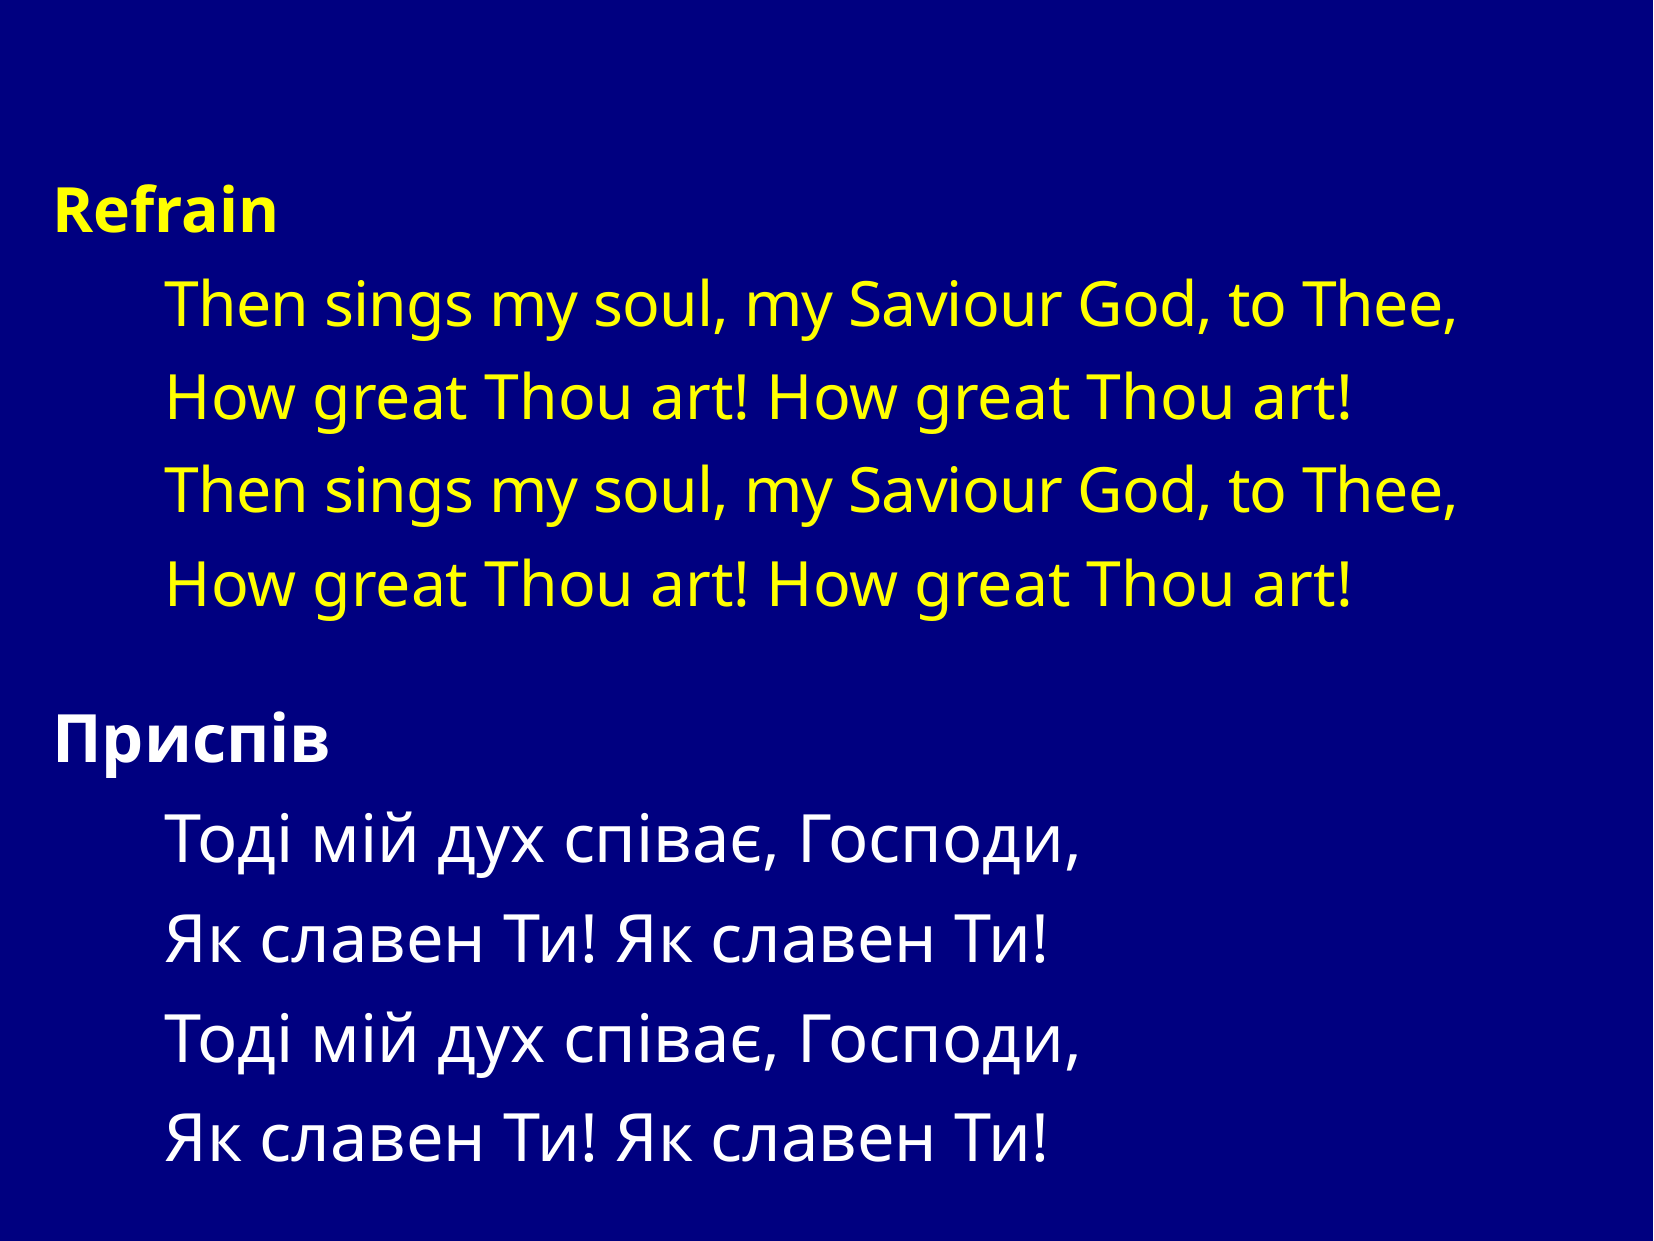

Refrain
	Then sings my soul, my Saviour God, to Thee,
	How great Thou art! How great Thou art!
	Then sings my soul, my Saviour God, to Thee,
	How great Thou art! How great Thou art!
Приспів
	Тоді мій дух співає, Господи,
	Як славен Ти! Як славен Ти!
	Тоді мій дух співає, Господи,
	Як славен Ти! Як славен Ти!